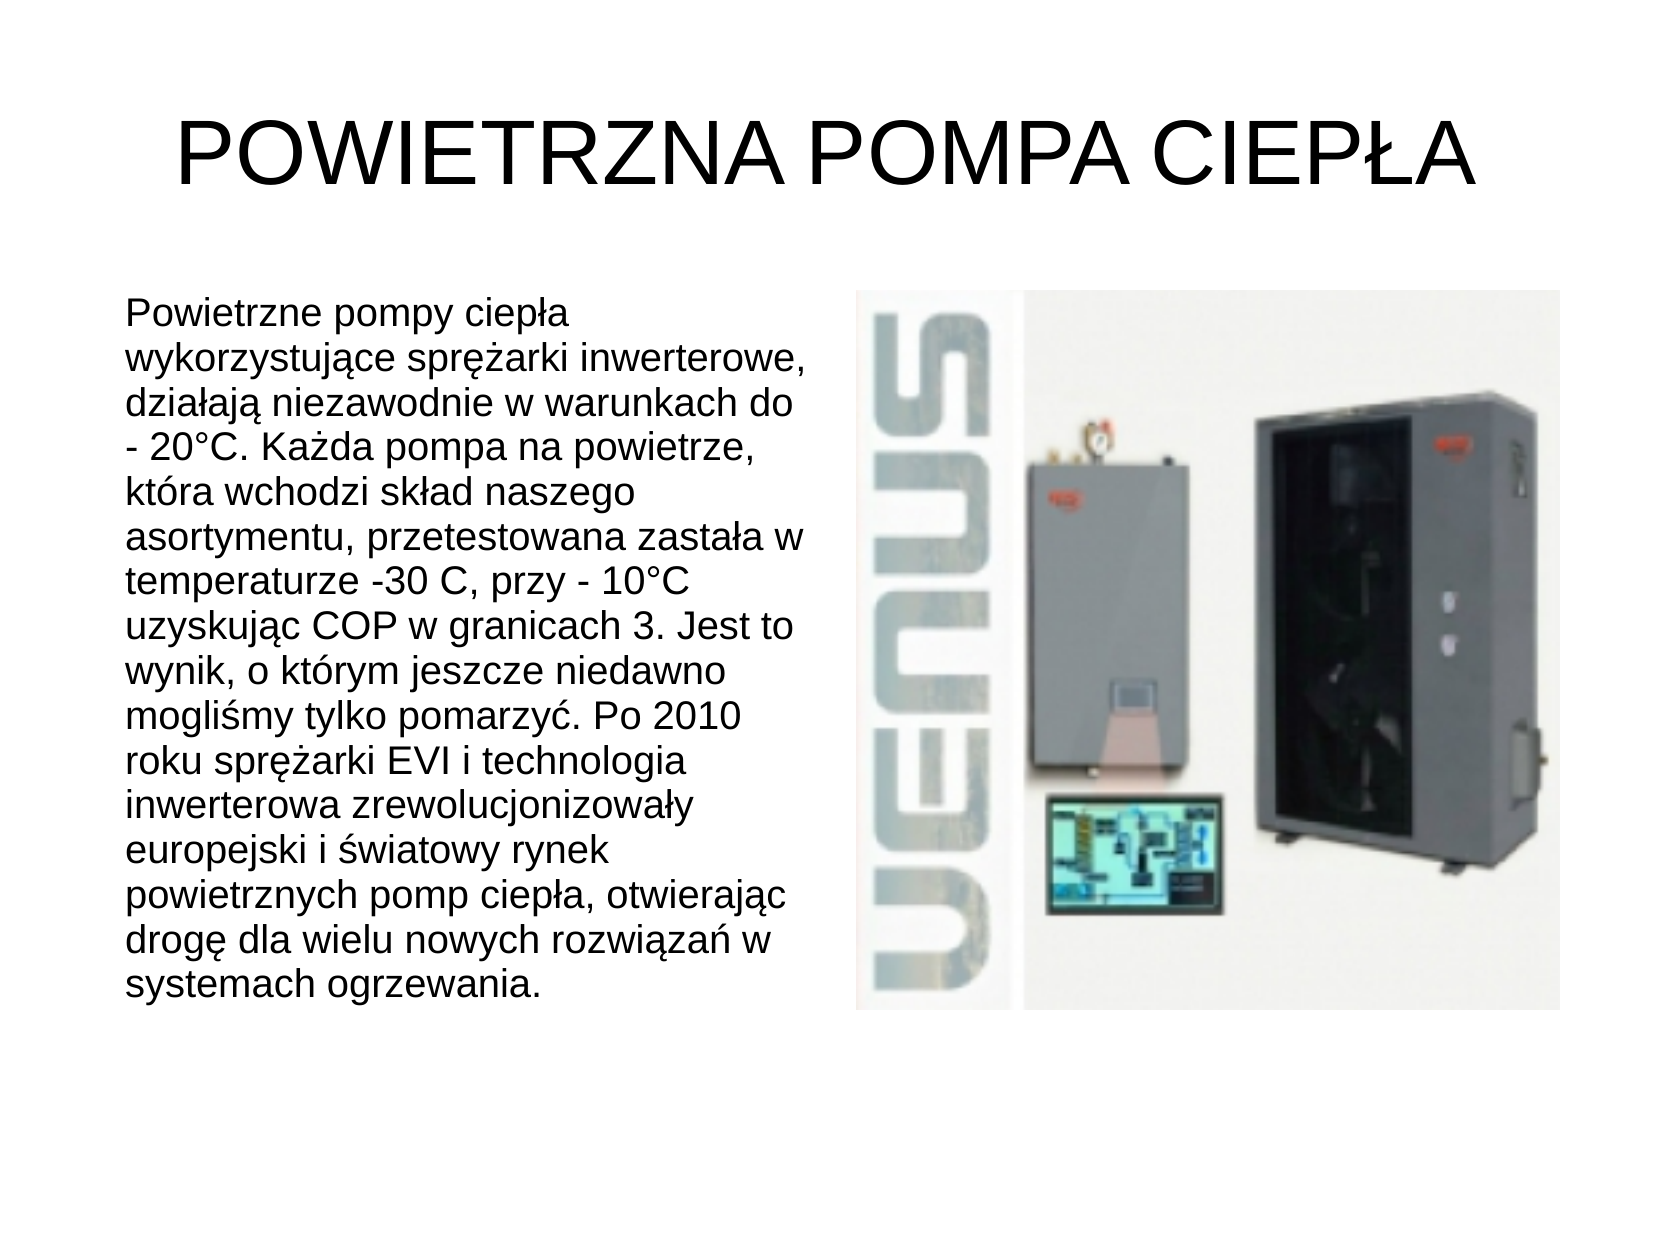

# POWIETRZNA POMPA CIEPŁA
Powietrzne pompy ciepła wykorzystujące sprężarki inwerterowe, działają niezawodnie w warunkach do - 20°C. Każda pompa na powietrze, która wchodzi skład naszego asortymentu, przetestowana zastała w temperaturze -30 C, przy - 10°C uzyskując COP w granicach 3. Jest to wynik, o którym jeszcze niedawno mogliśmy tylko pomarzyć. Po 2010 roku sprężarki EVI i technologia inwerterowa zrewolucjonizowały europejski i światowy rynek powietrznych pomp ciepła, otwierając drogę dla wielu nowych rozwiązań w systemach ogrzewania.